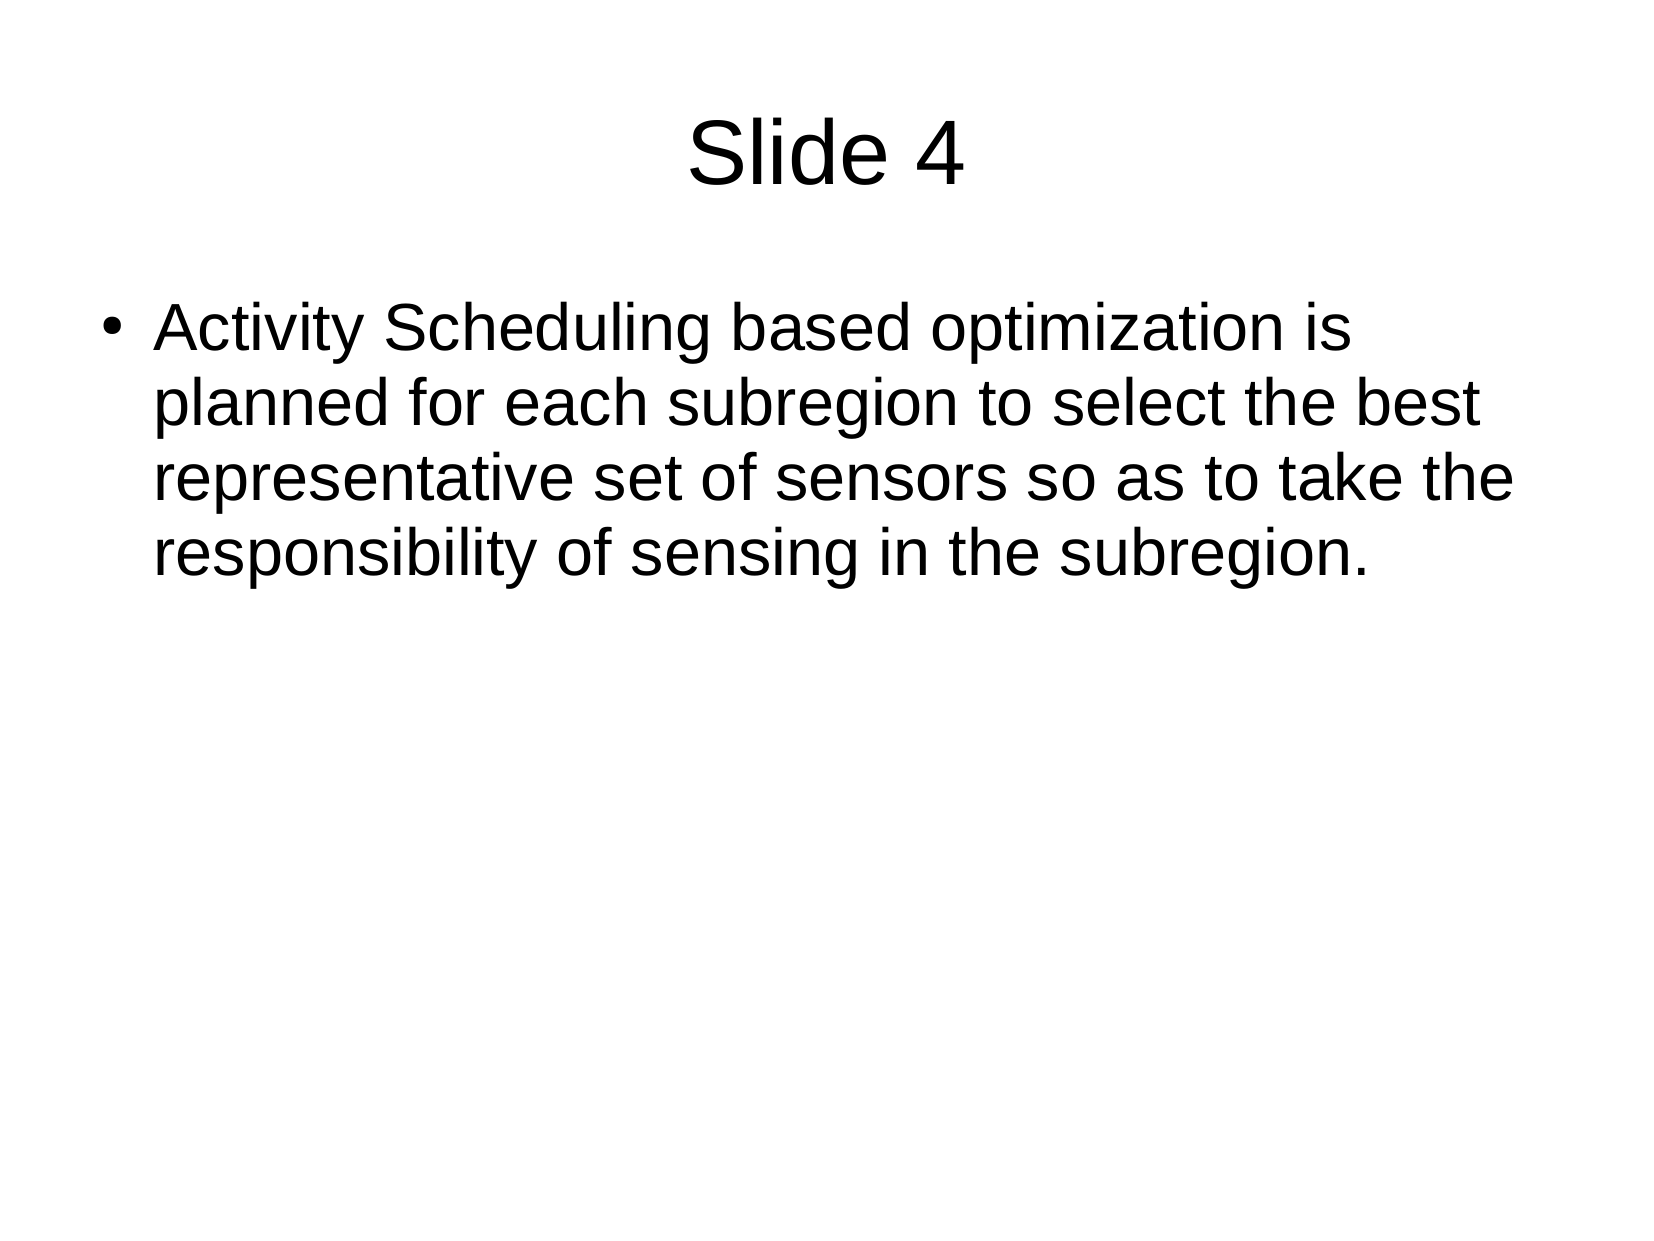

# Slide 4
Activity Scheduling based optimization is planned for each subregion to select the best representative set of sensors so as to take the responsibility of sensing in the subregion.